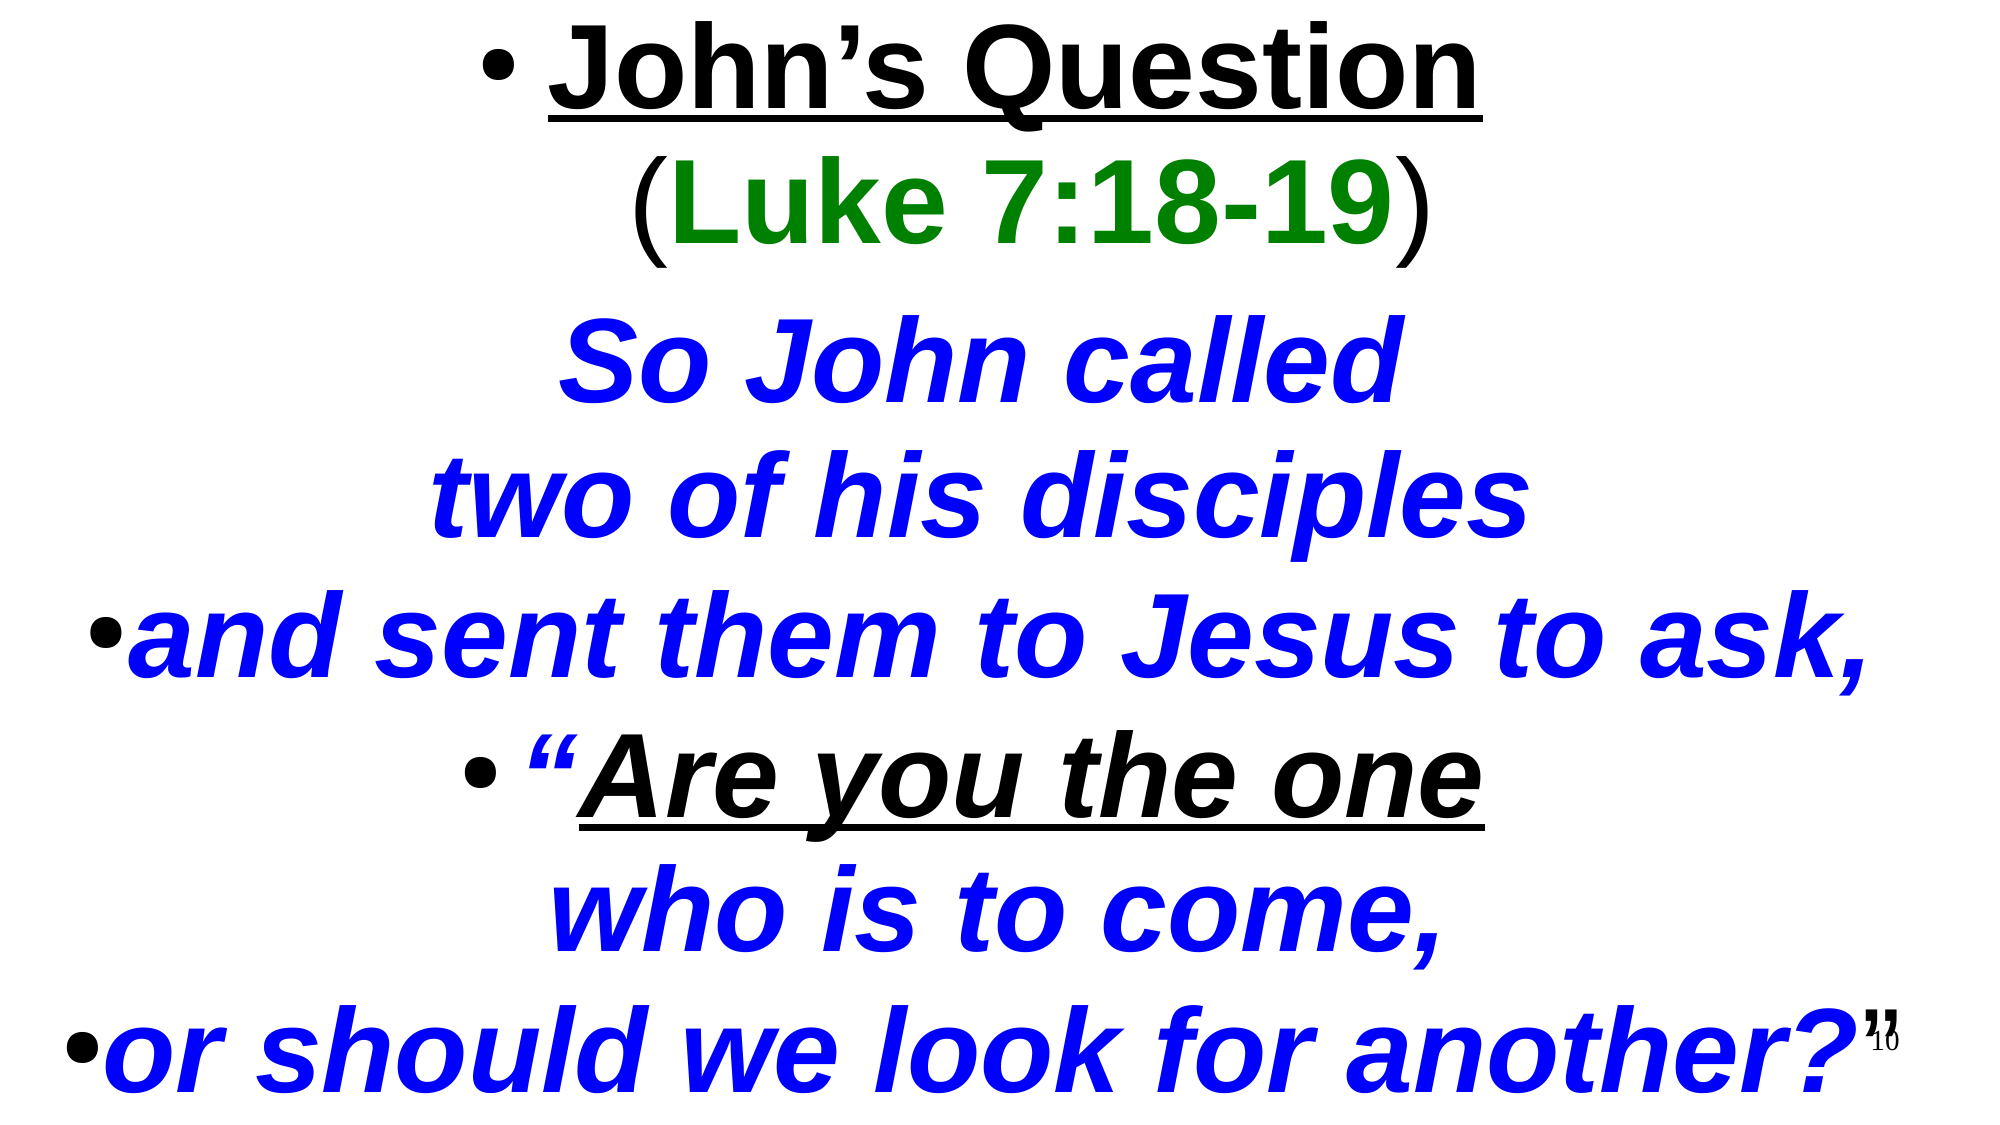

# John’s Question (Luke 7:18-19)
So John called
two of his disciples
and sent them to Jesus to ask,
“Are you the one
who is to come,
or should we look for another?”
10